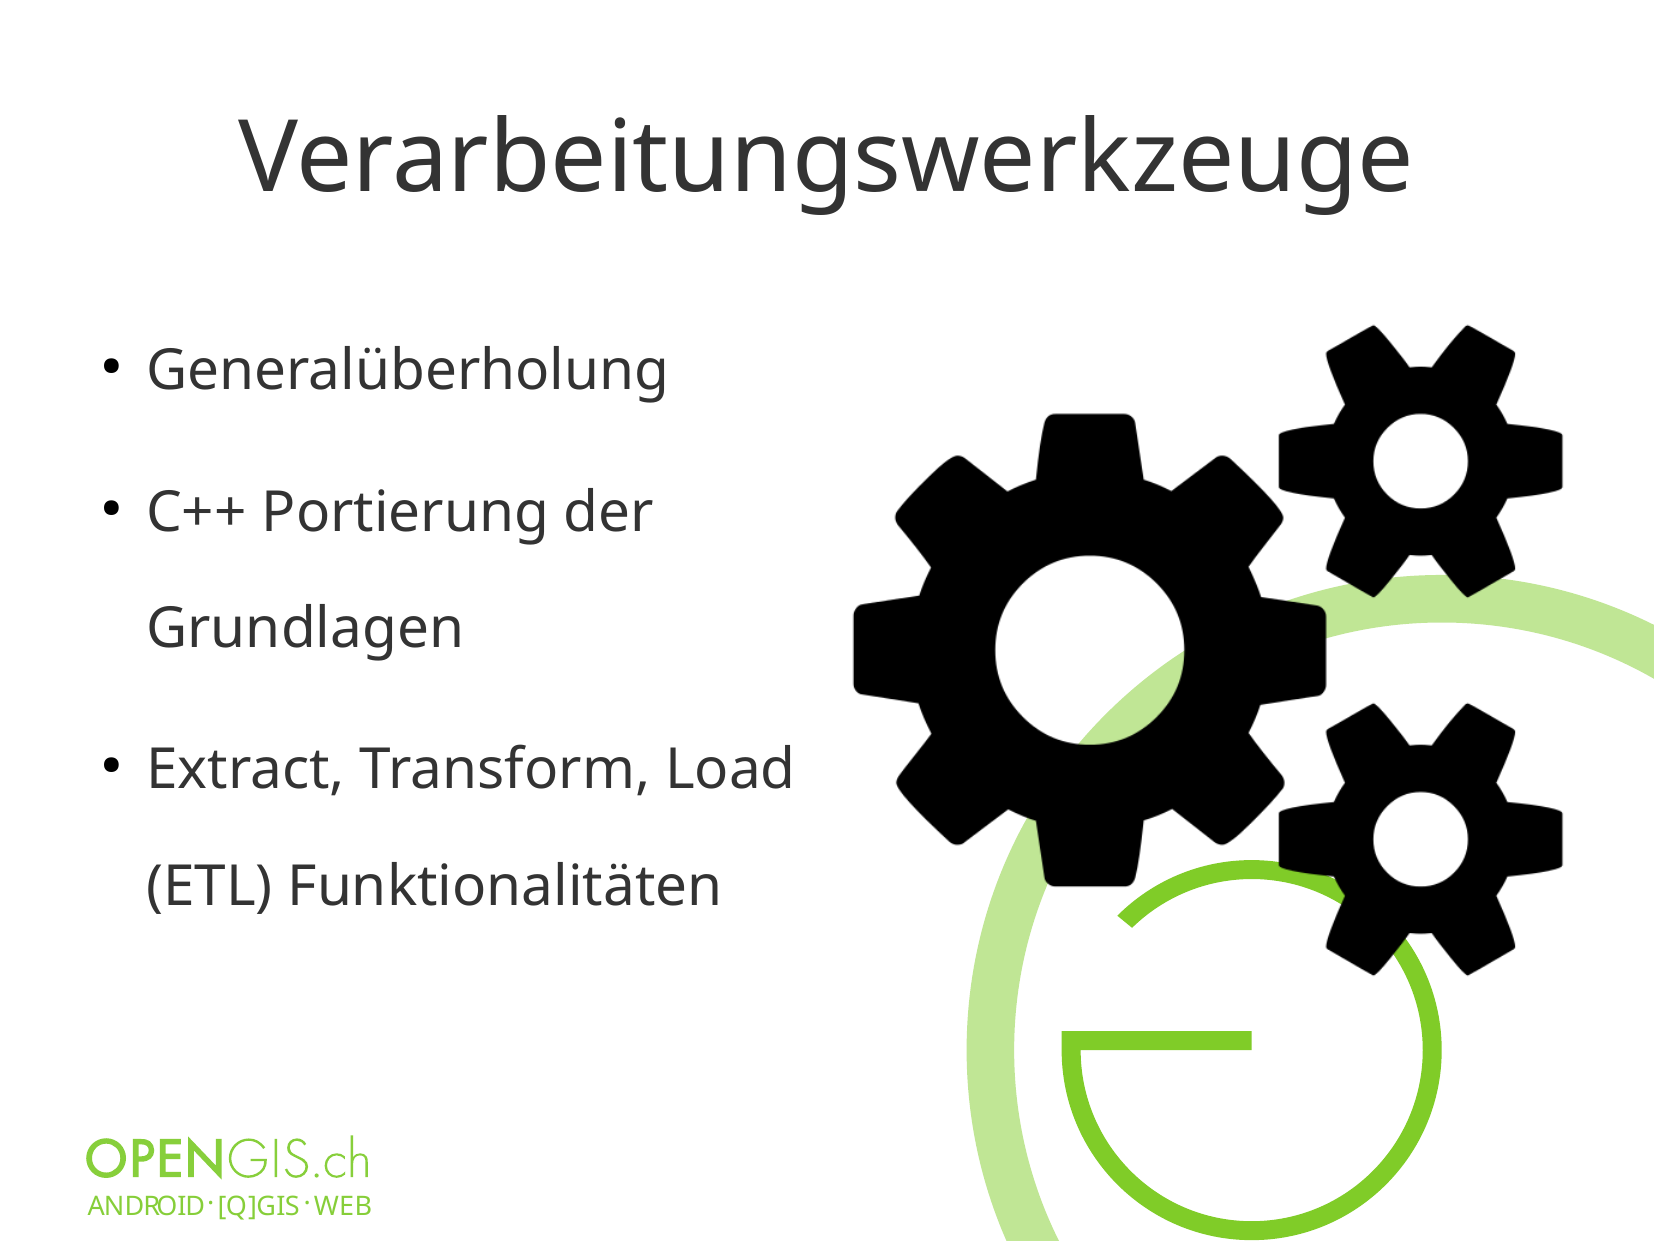

# Verarbeitungswerkzeuge
Generalüberholung
C++ Portierung der Grundlagen
Extract, Transform, Load (ETL) Funktionalitäten